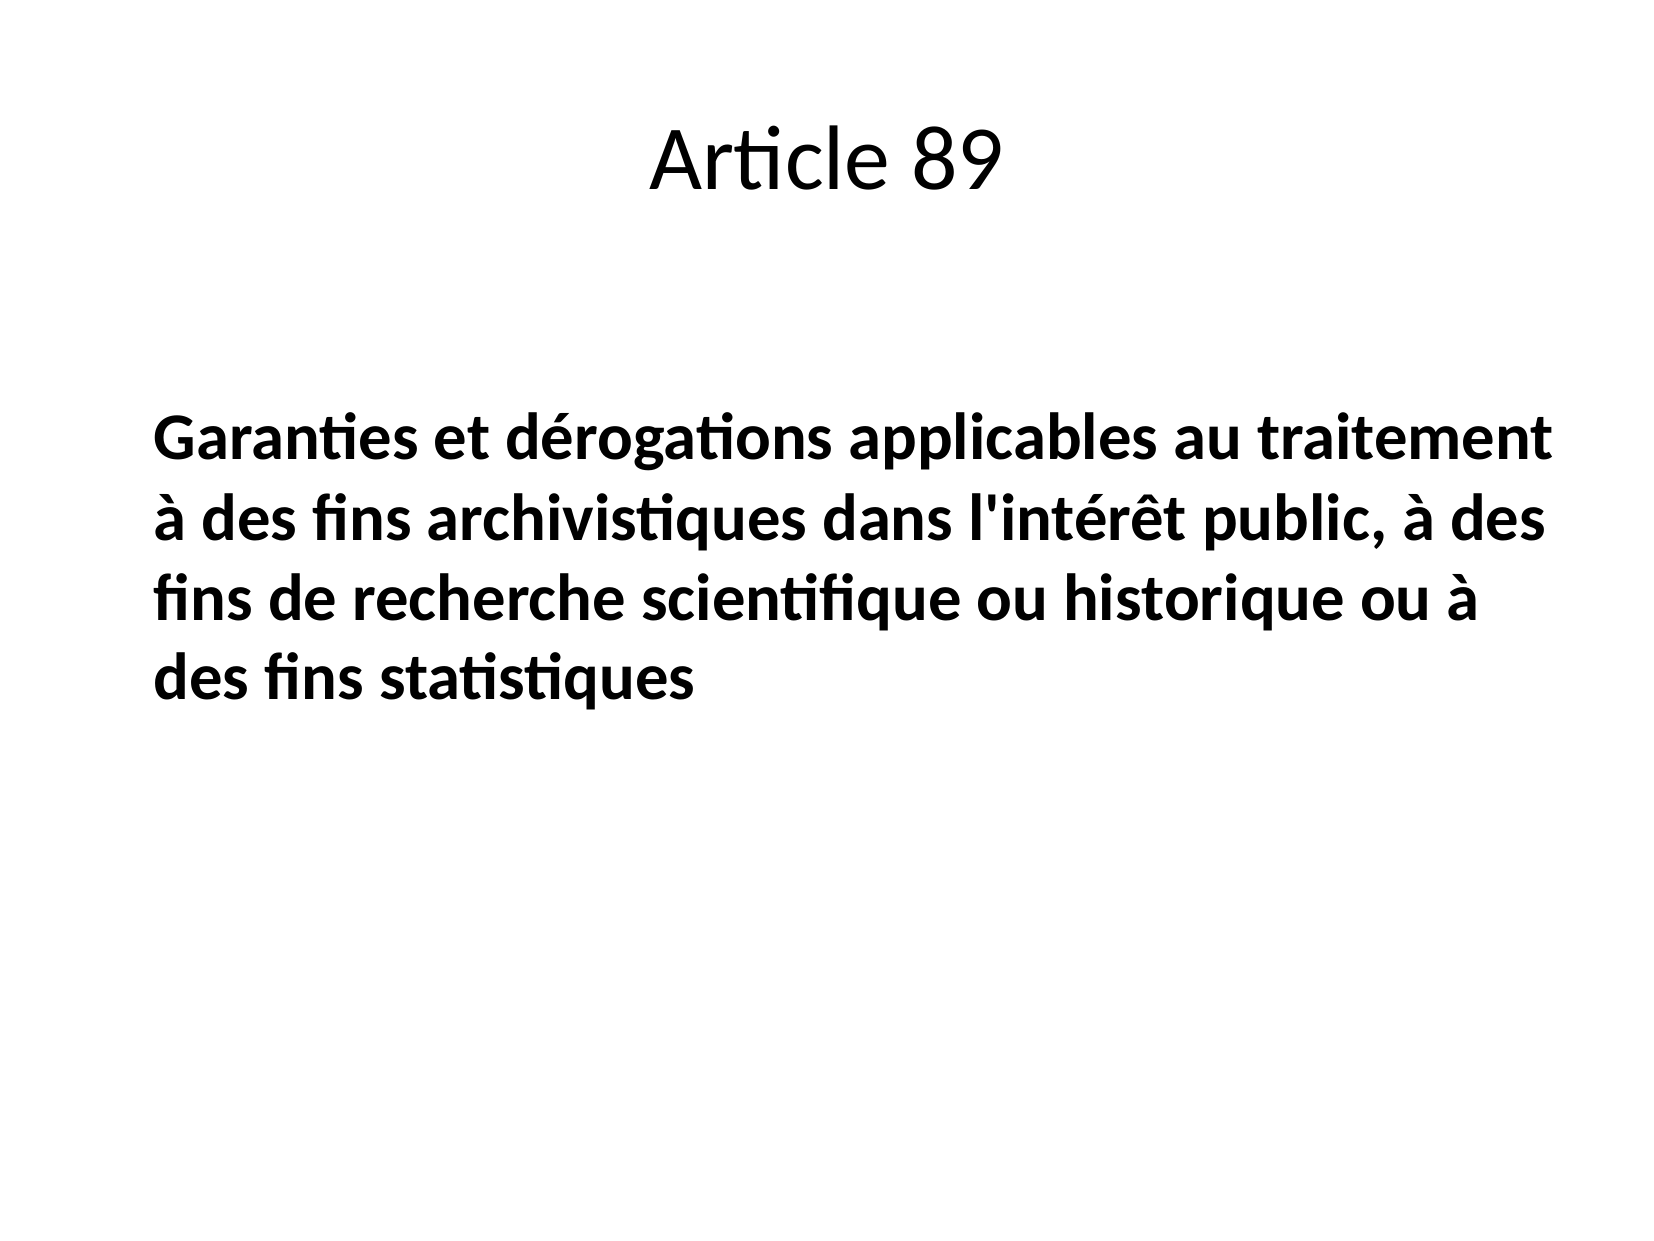

Article 89
	Garanties et dérogations applicables au traitement à des fins archivistiques dans l'intérêt public, à des fins de recherche scientifique ou historique ou à des fins statistiques